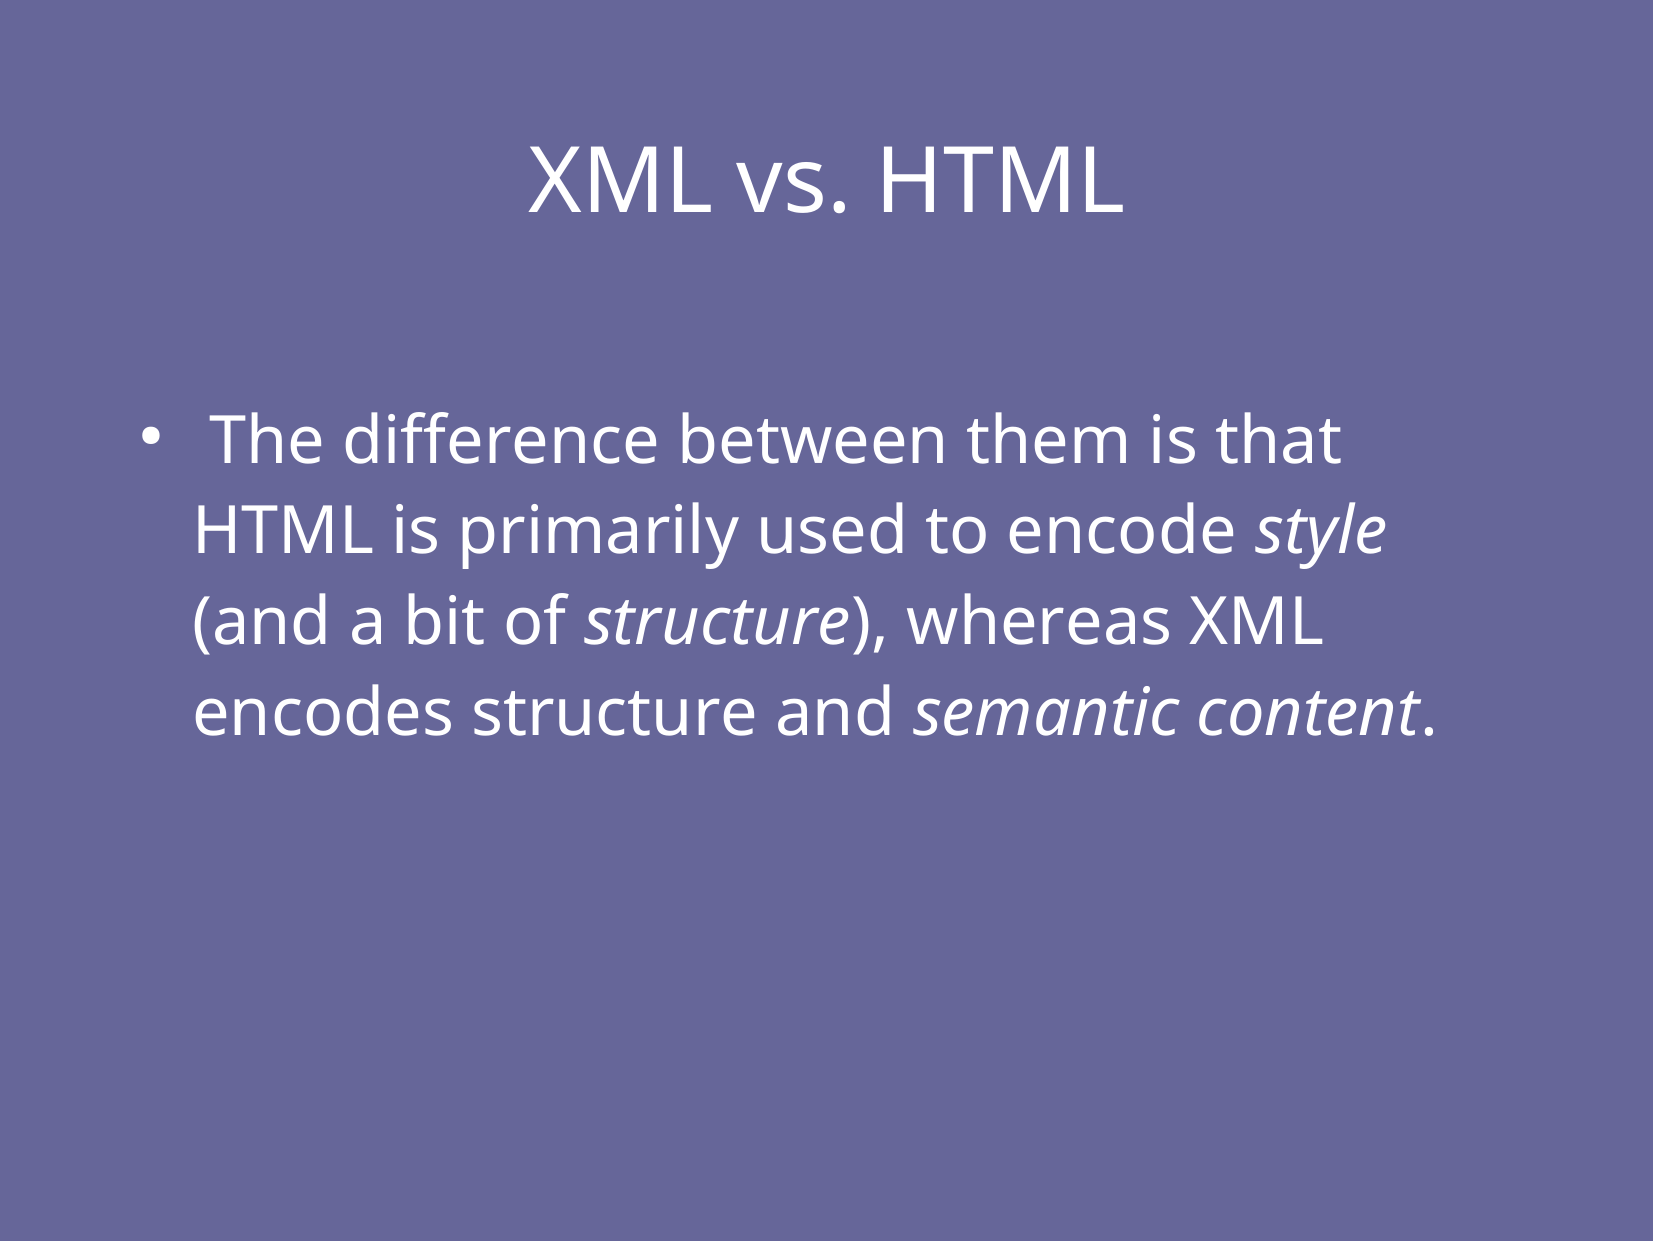

# XML vs. HTML
 The difference between them is that HTML is primarily used to encode style (and a bit of structure), whereas XML encodes structure and semantic content.